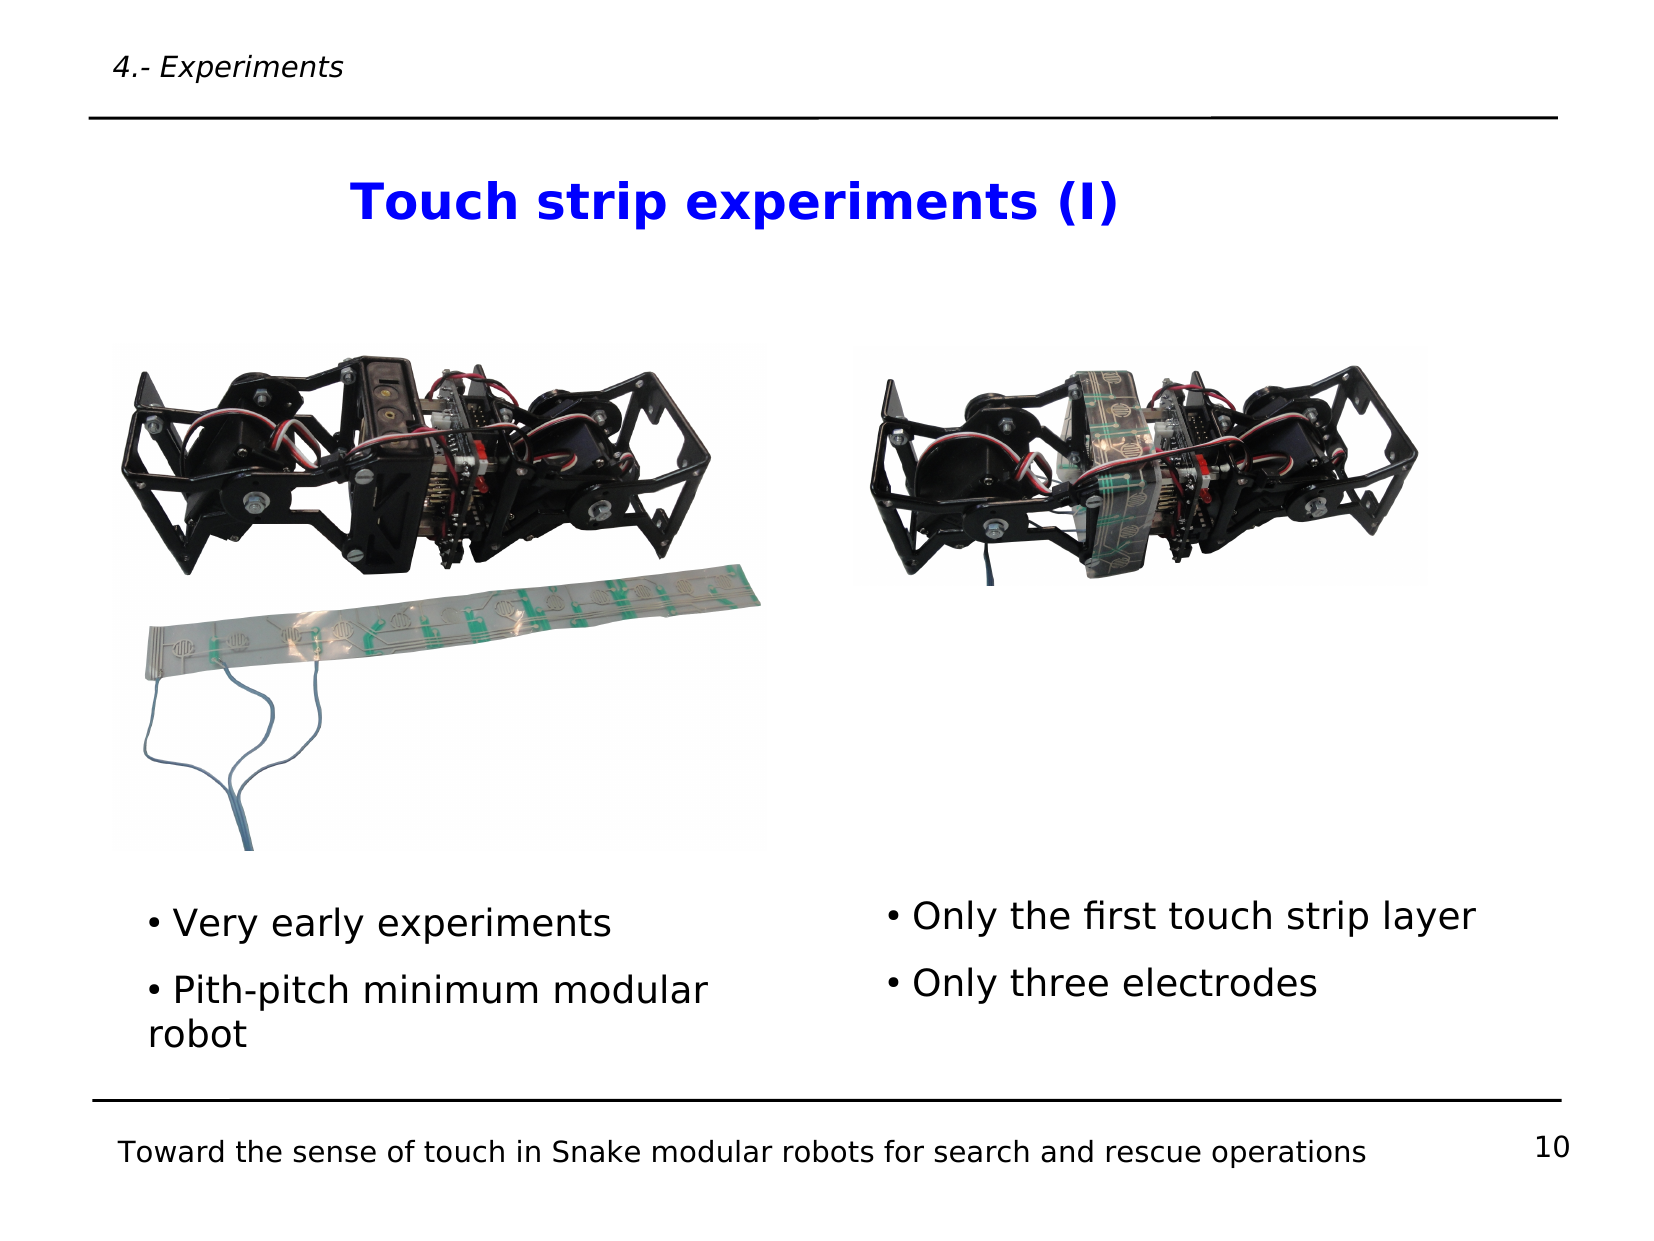

4.- Experiments
Touch strip experiments (I)
 Only the first touch strip layer
 Only three electrodes
 Very early experiments
 Pith-pitch minimum modular robot
Toward the sense of touch in Snake modular robots for search and rescue operations
10